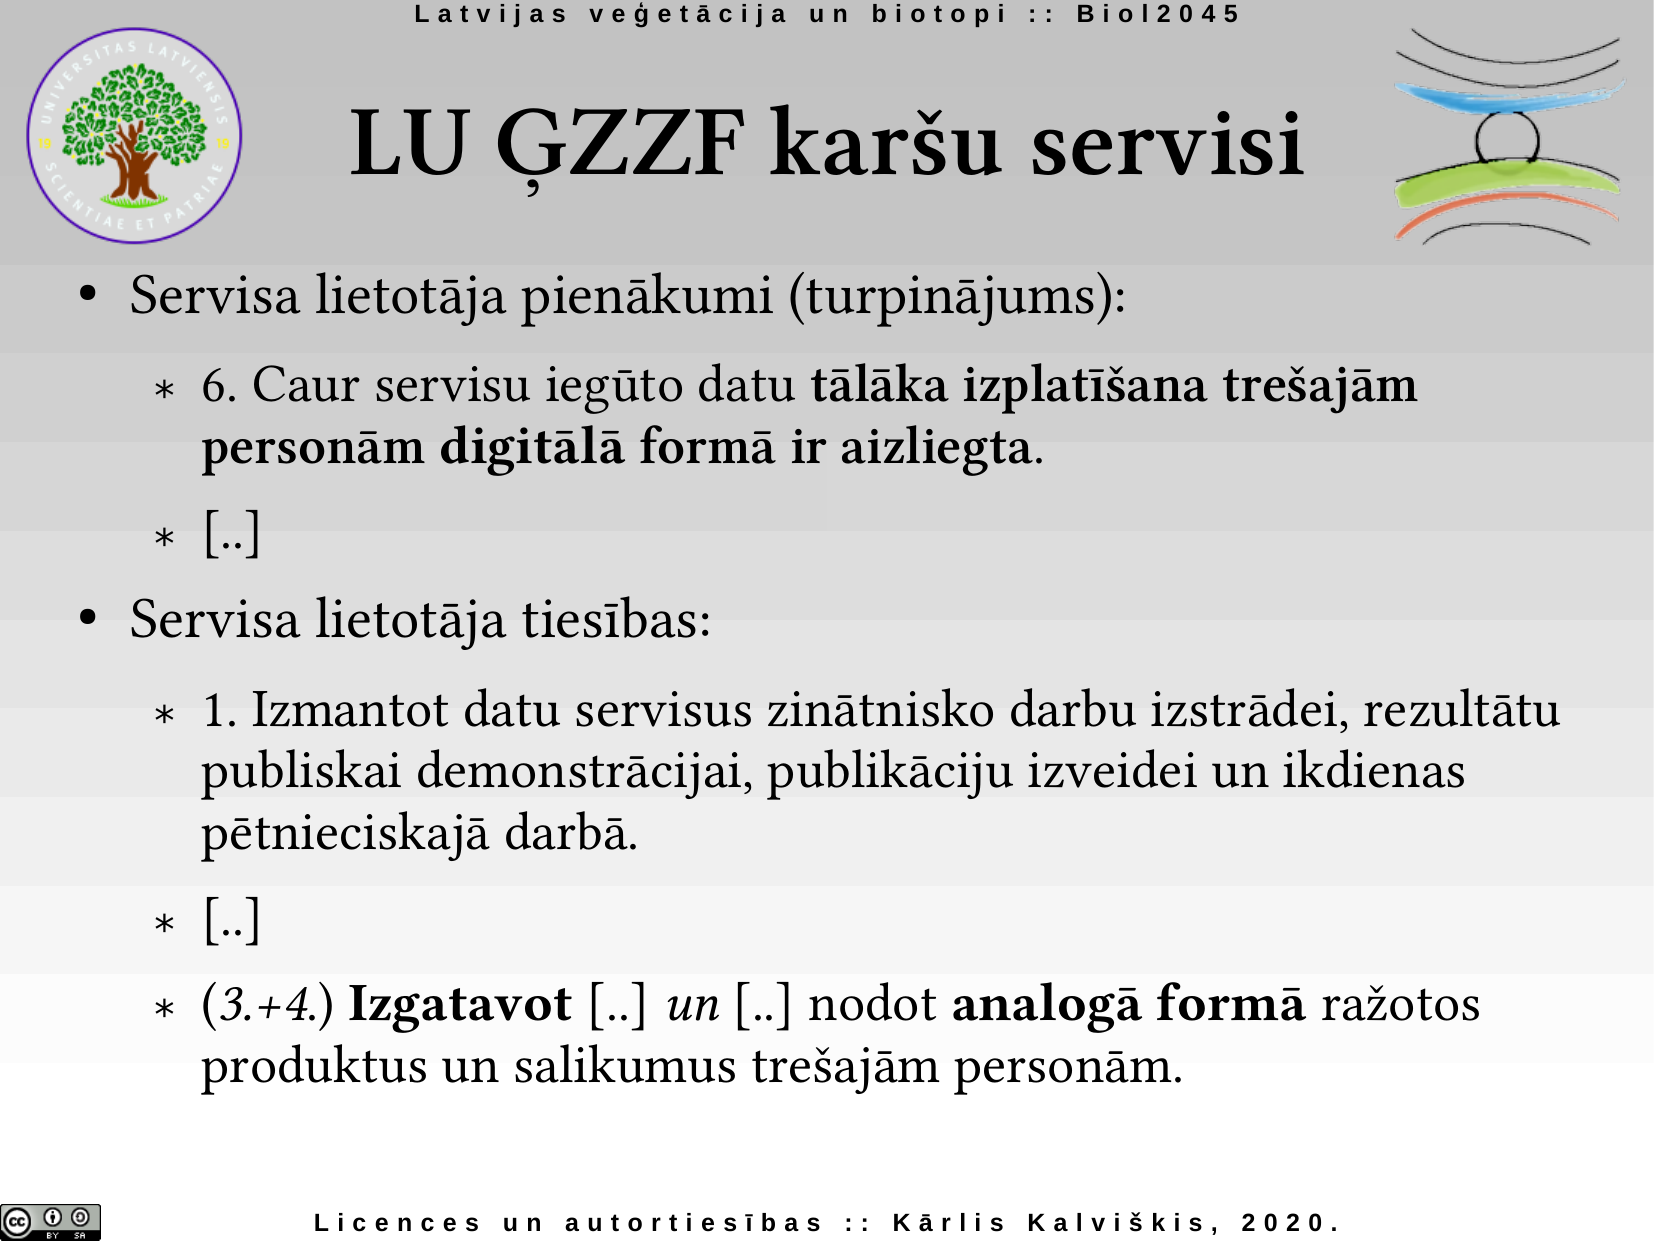

# LU ĢZZF karšu servisi
Servisa lietotāja pienākumi (turpinājums):
6. Caur servisu iegūto datu tālāka izplatīšana trešajām personām digitālā formā ir aizliegta.
[..]
Servisa lietotāja tiesības:
1. Izmantot datu servisus zinātnisko darbu izstrādei, rezultātu publiskai demonstrācijai, publikāciju izveidei un ikdienas pētnieciskajā darbā.
[..]
(3.+4.) Izgatavot [..] un [..] nodot analogā formā ražotos produktus un salikumus trešajām personām.